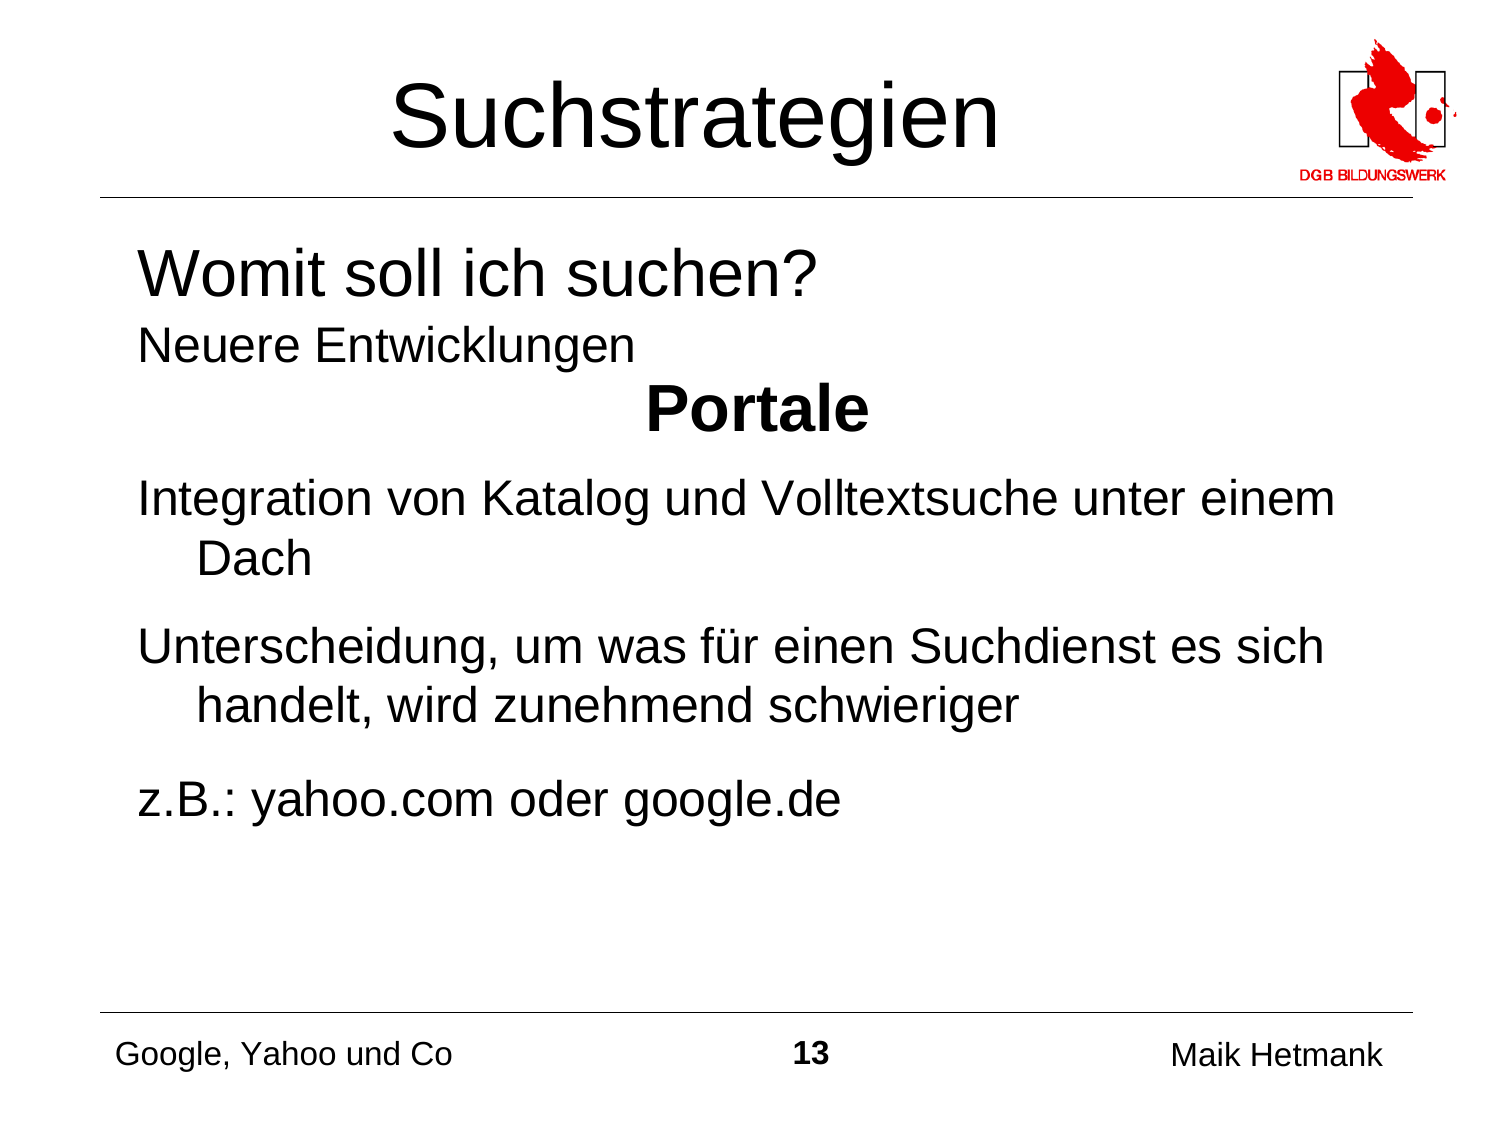

# Suchstrategien
Womit soll ich suchen?
Neuere Entwicklungen
Portale
Integration von Katalog und Volltextsuche unter einem Dach
Unterscheidung, um was für einen Suchdienst es sich handelt, wird zunehmend schwieriger
z.B.: yahoo.com oder google.de